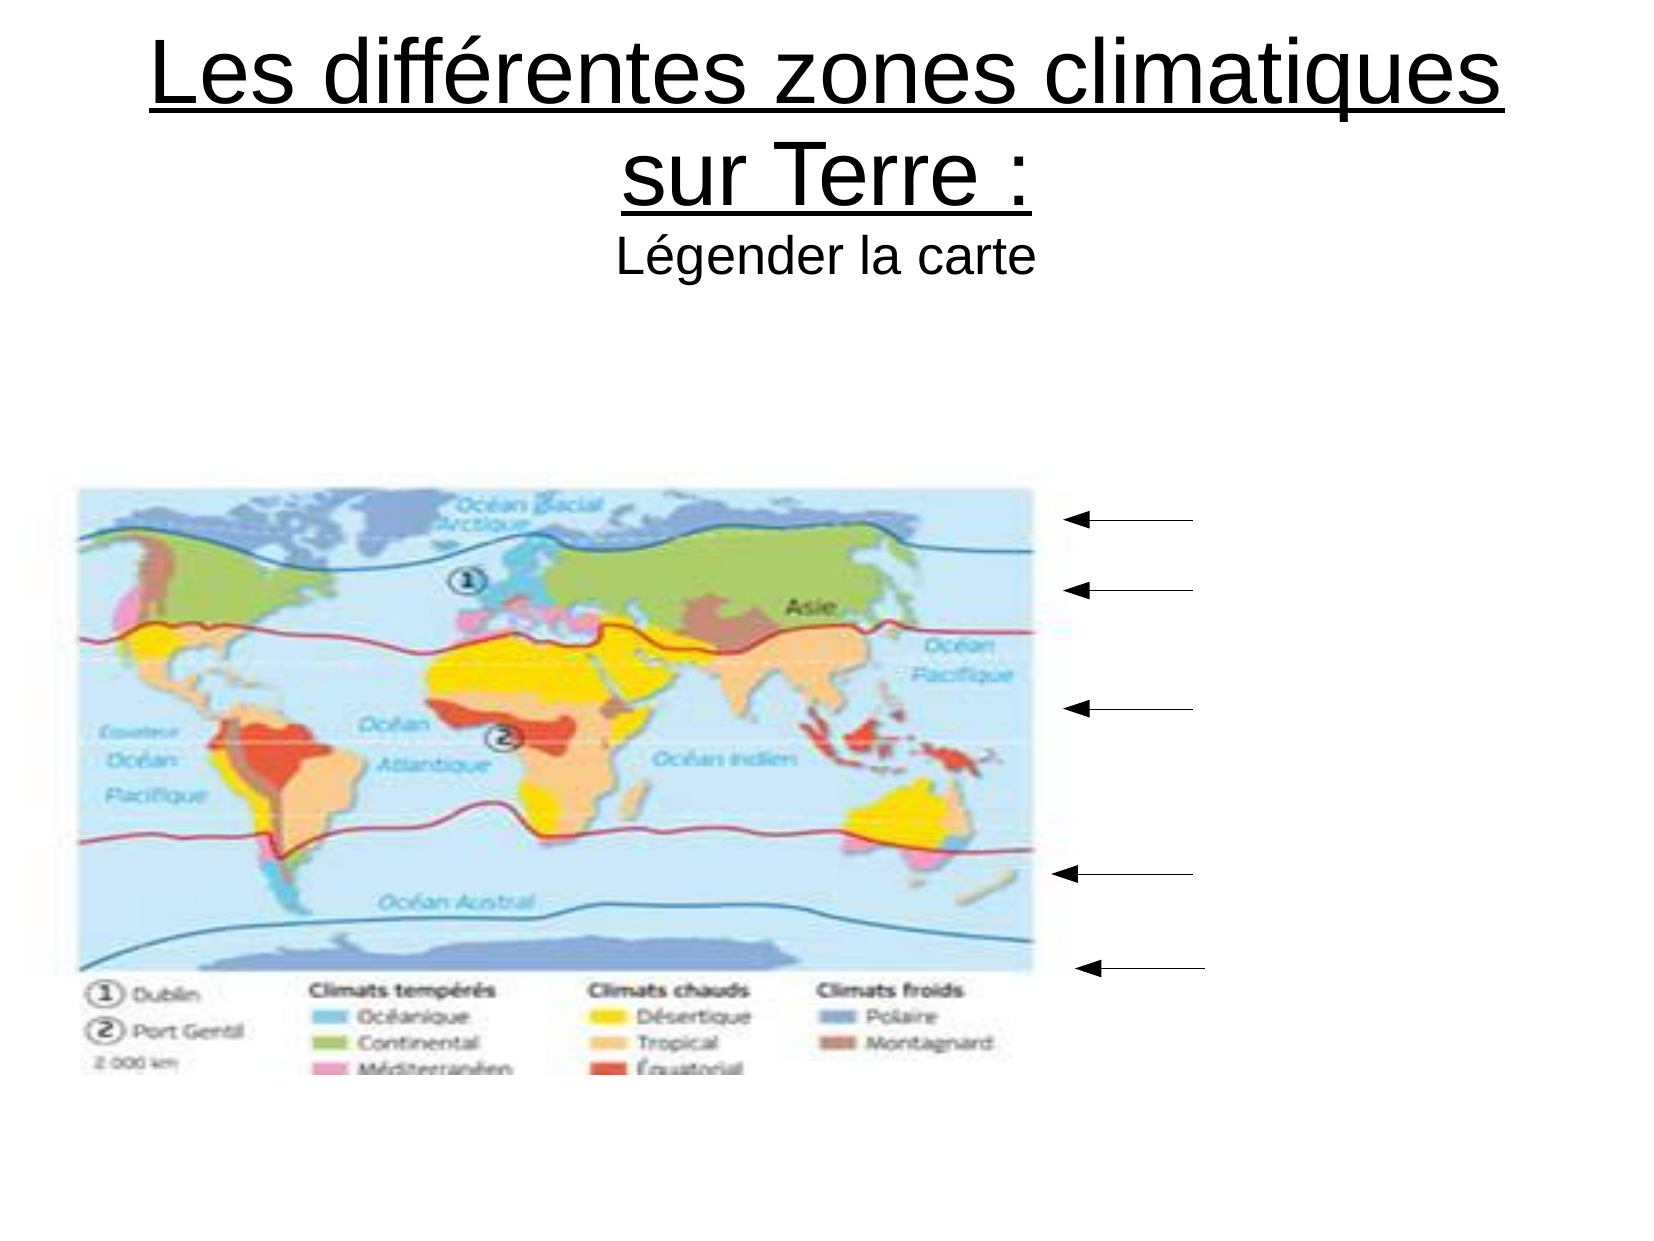

# Les différentes zones climatiques sur Terre : Légender la carte